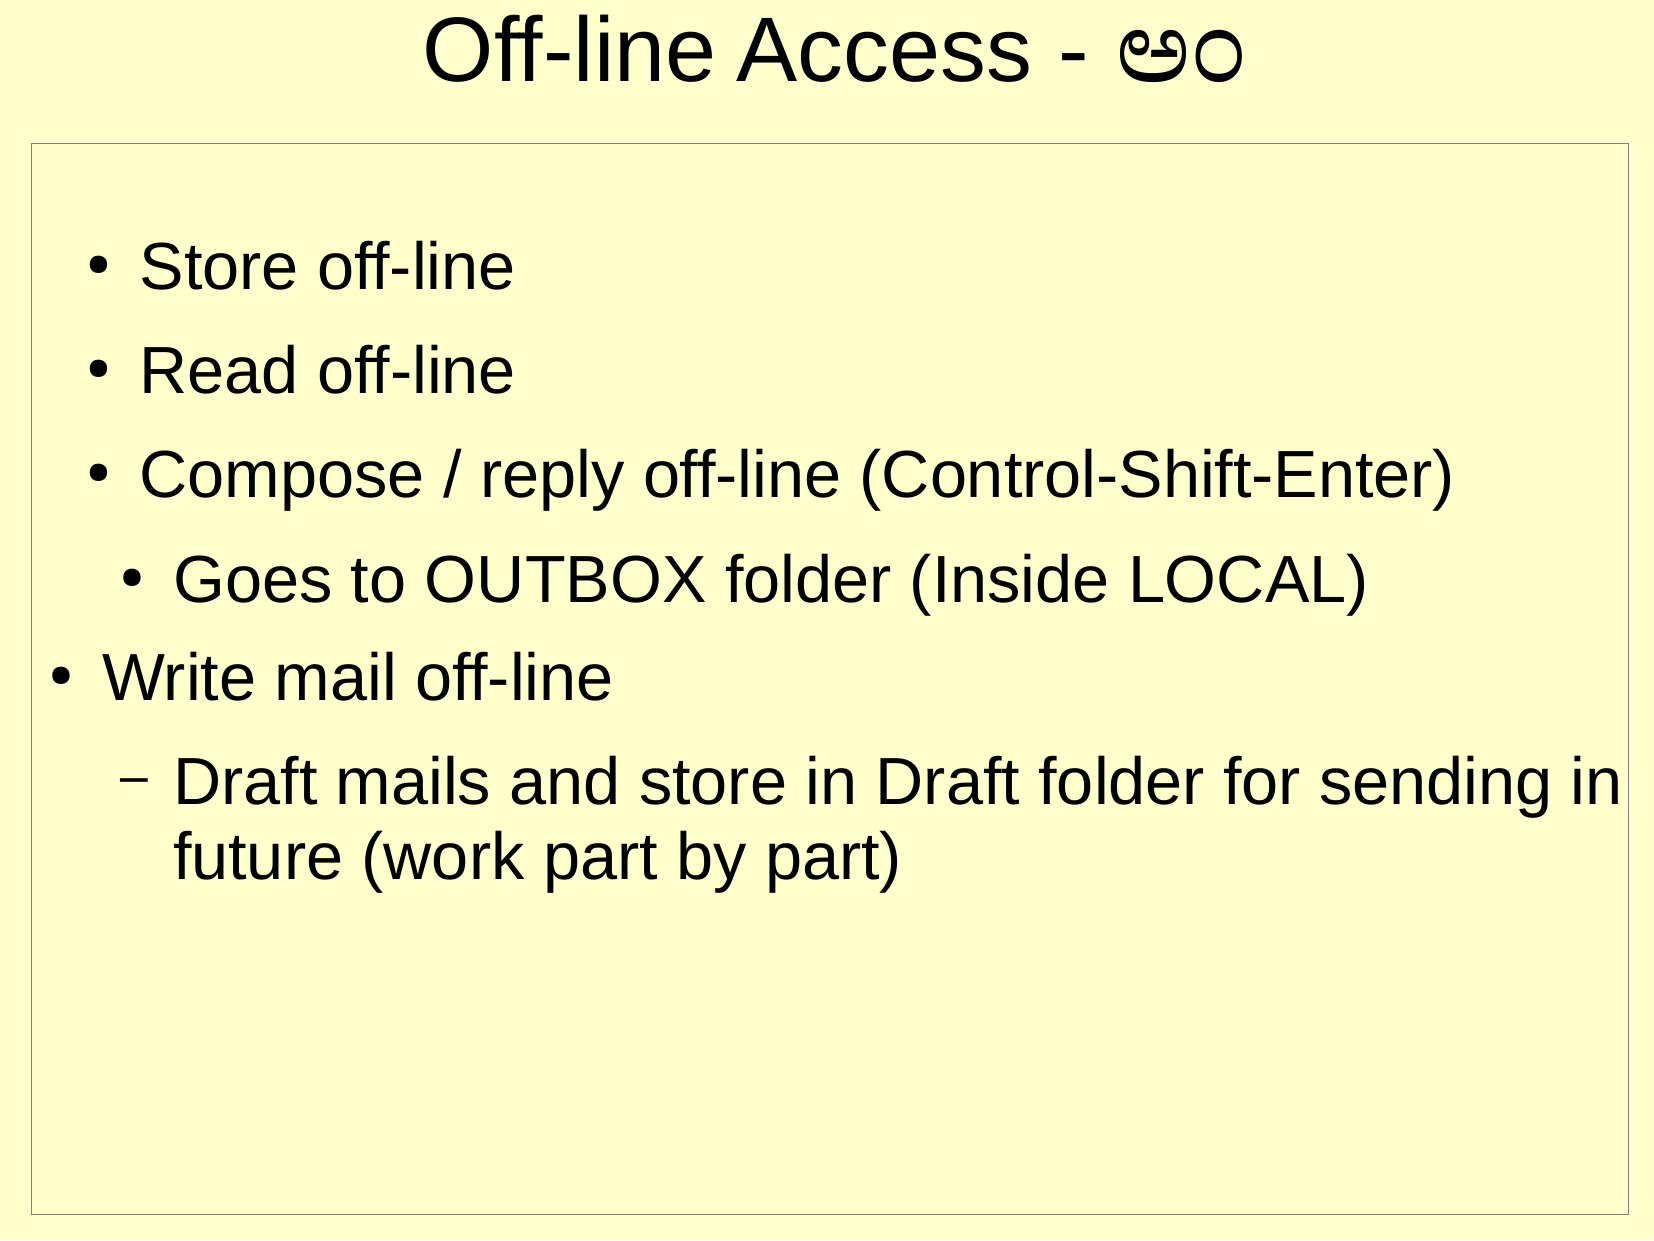

# Off-line Access - ಅಂ
Store off-line
Read off-line
Compose / reply off-line (Control-Shift-Enter)
Goes to OUTBOX folder (Inside LOCAL)
Write mail off-line
Draft mails and store in Draft folder for sending in future (work part by part)